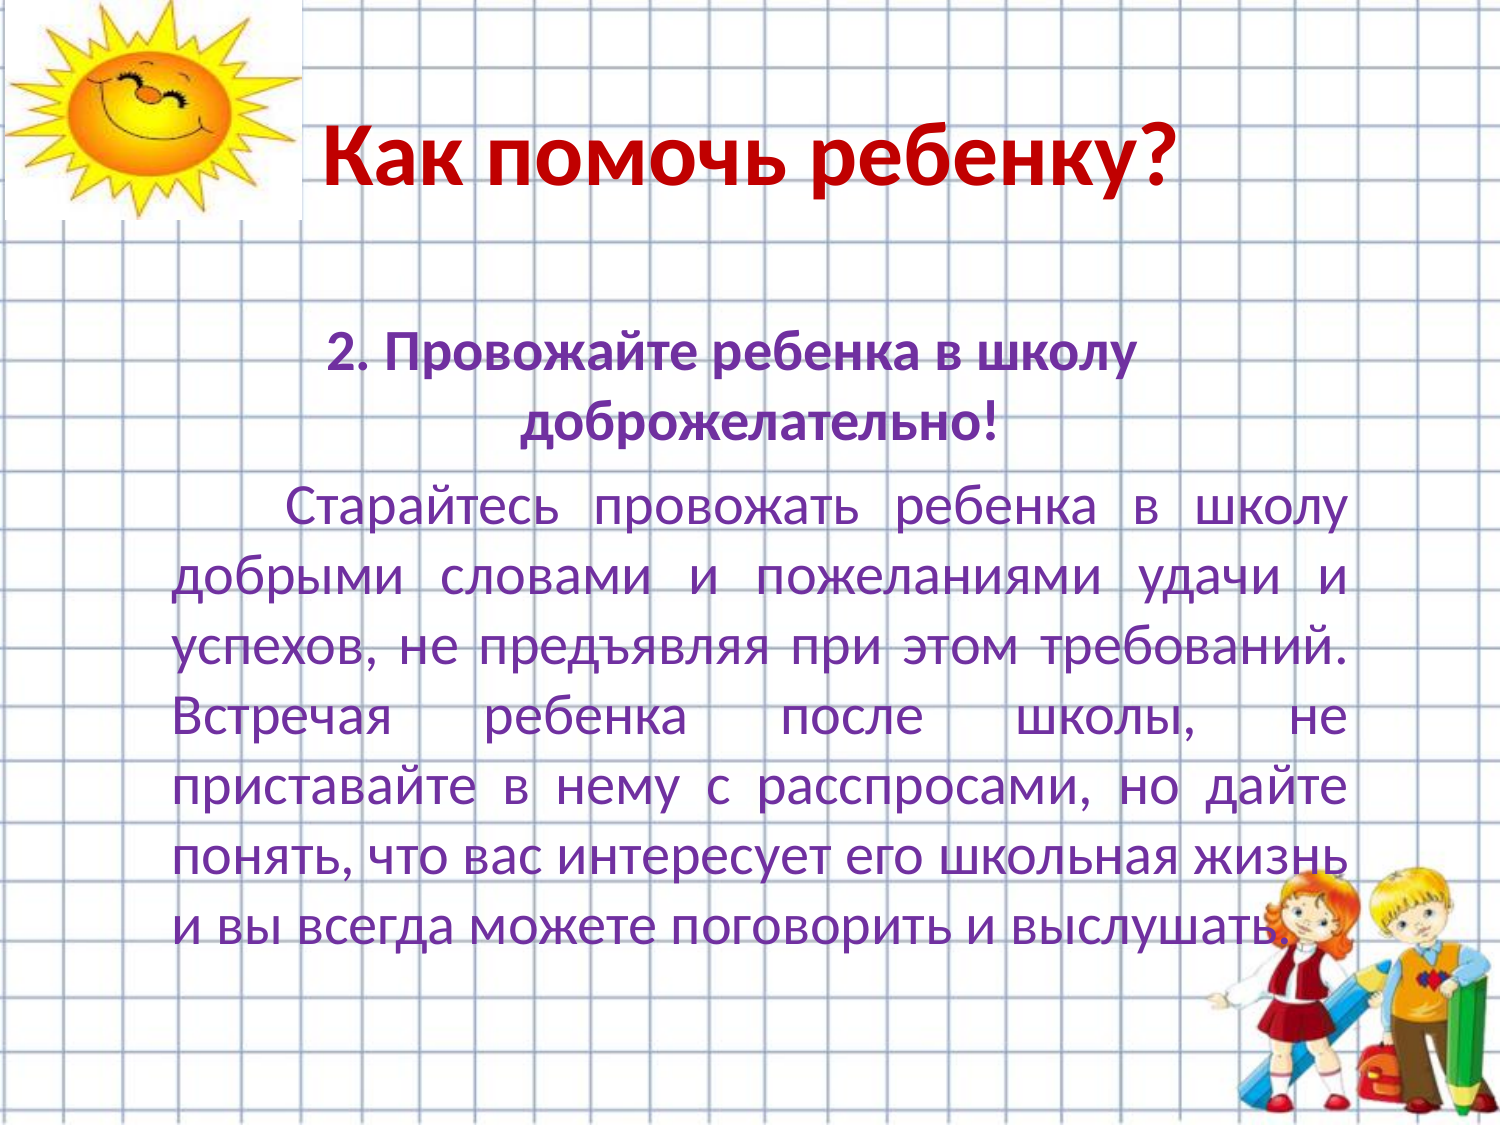

Как помочь ребенку?
# 2. Провожайте ребенка в школу доброжелательно!
 Старайтесь провожать ребенка в школу добрыми словами и пожеланиями удачи и успехов, не предъявляя при этом требований. Встречая ребенка после школы, не приставайте в нему с расспросами, но дайте понять, что вас интересует его школьная жизнь и вы всегда можете поговорить и выслушать.